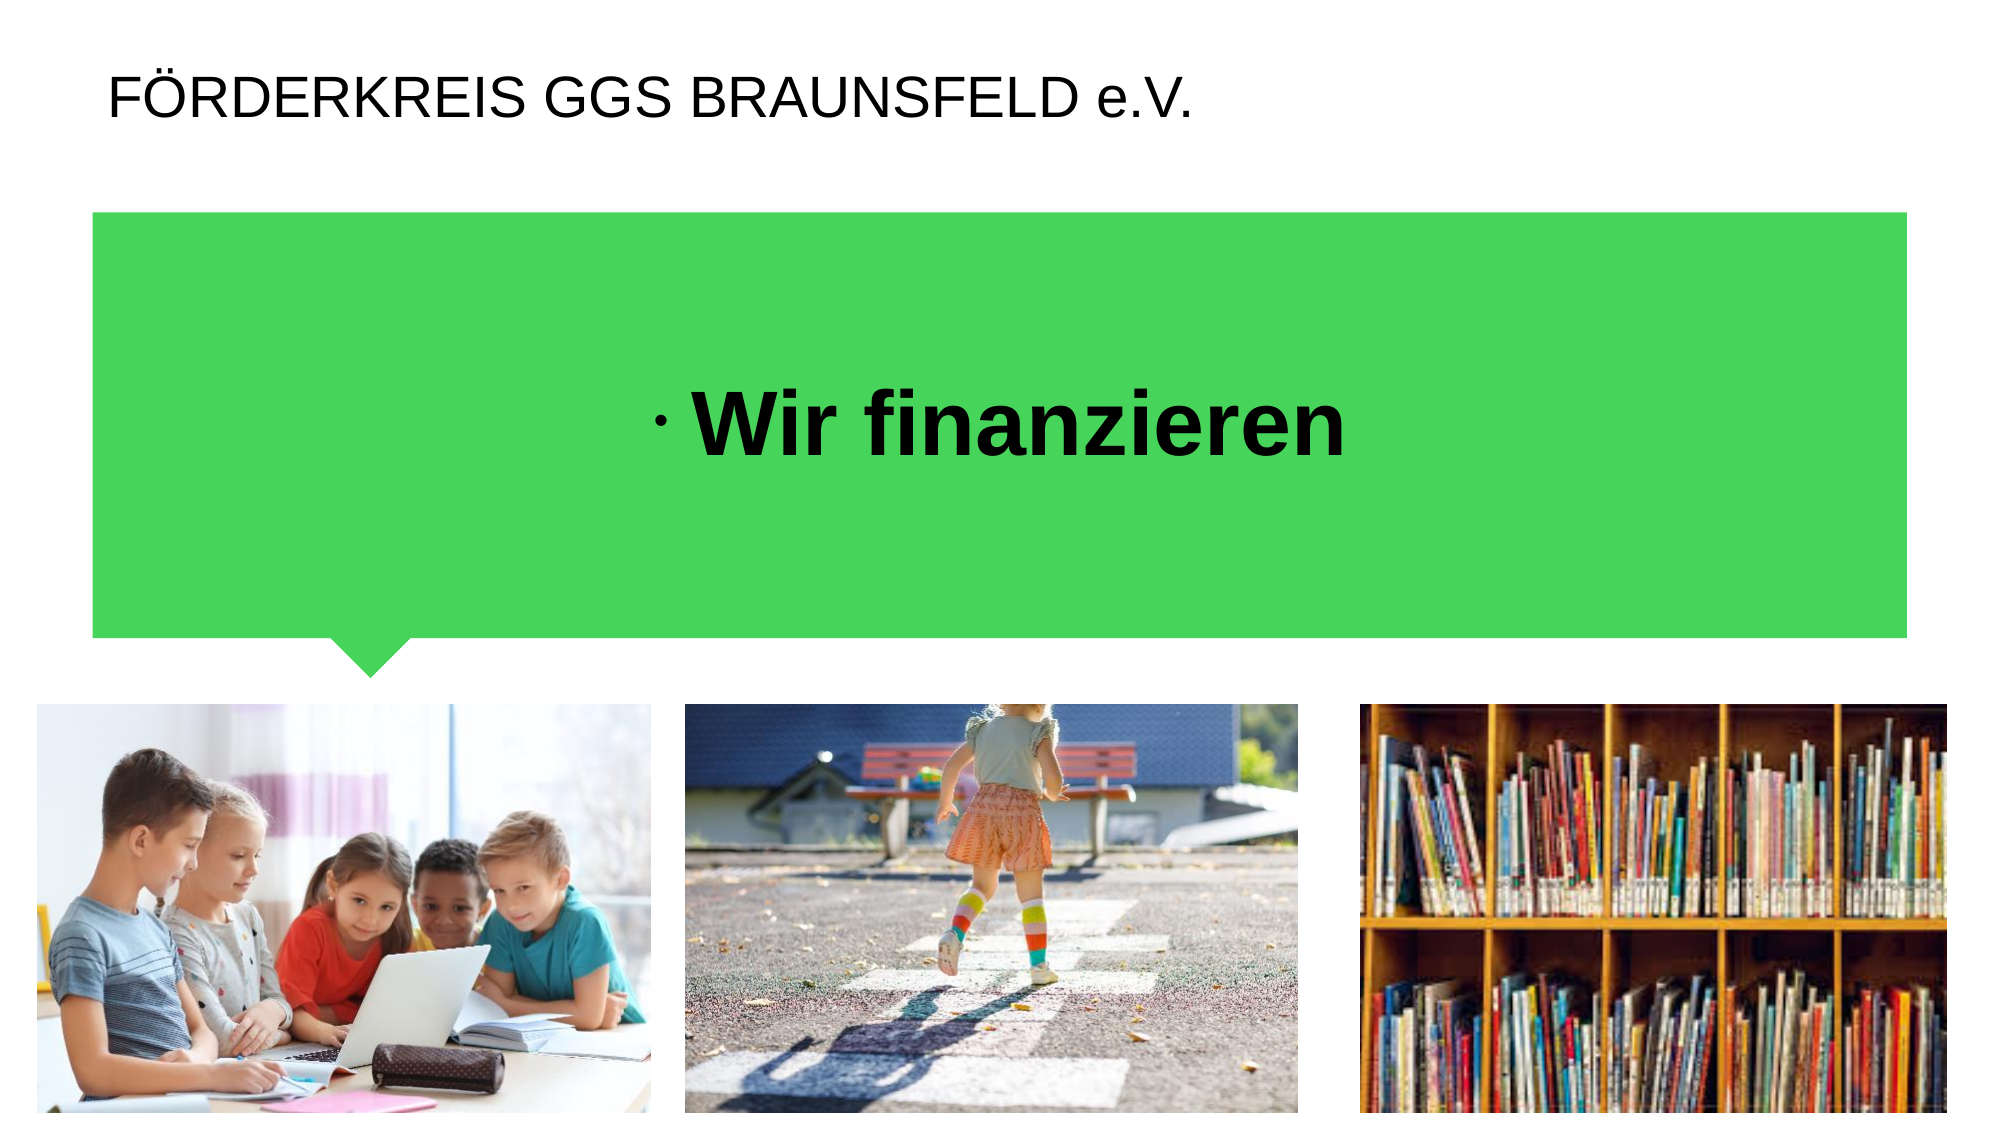

FÖRDERKREIS GGS BRAUNSFELD e.V.
# Wir finanzieren